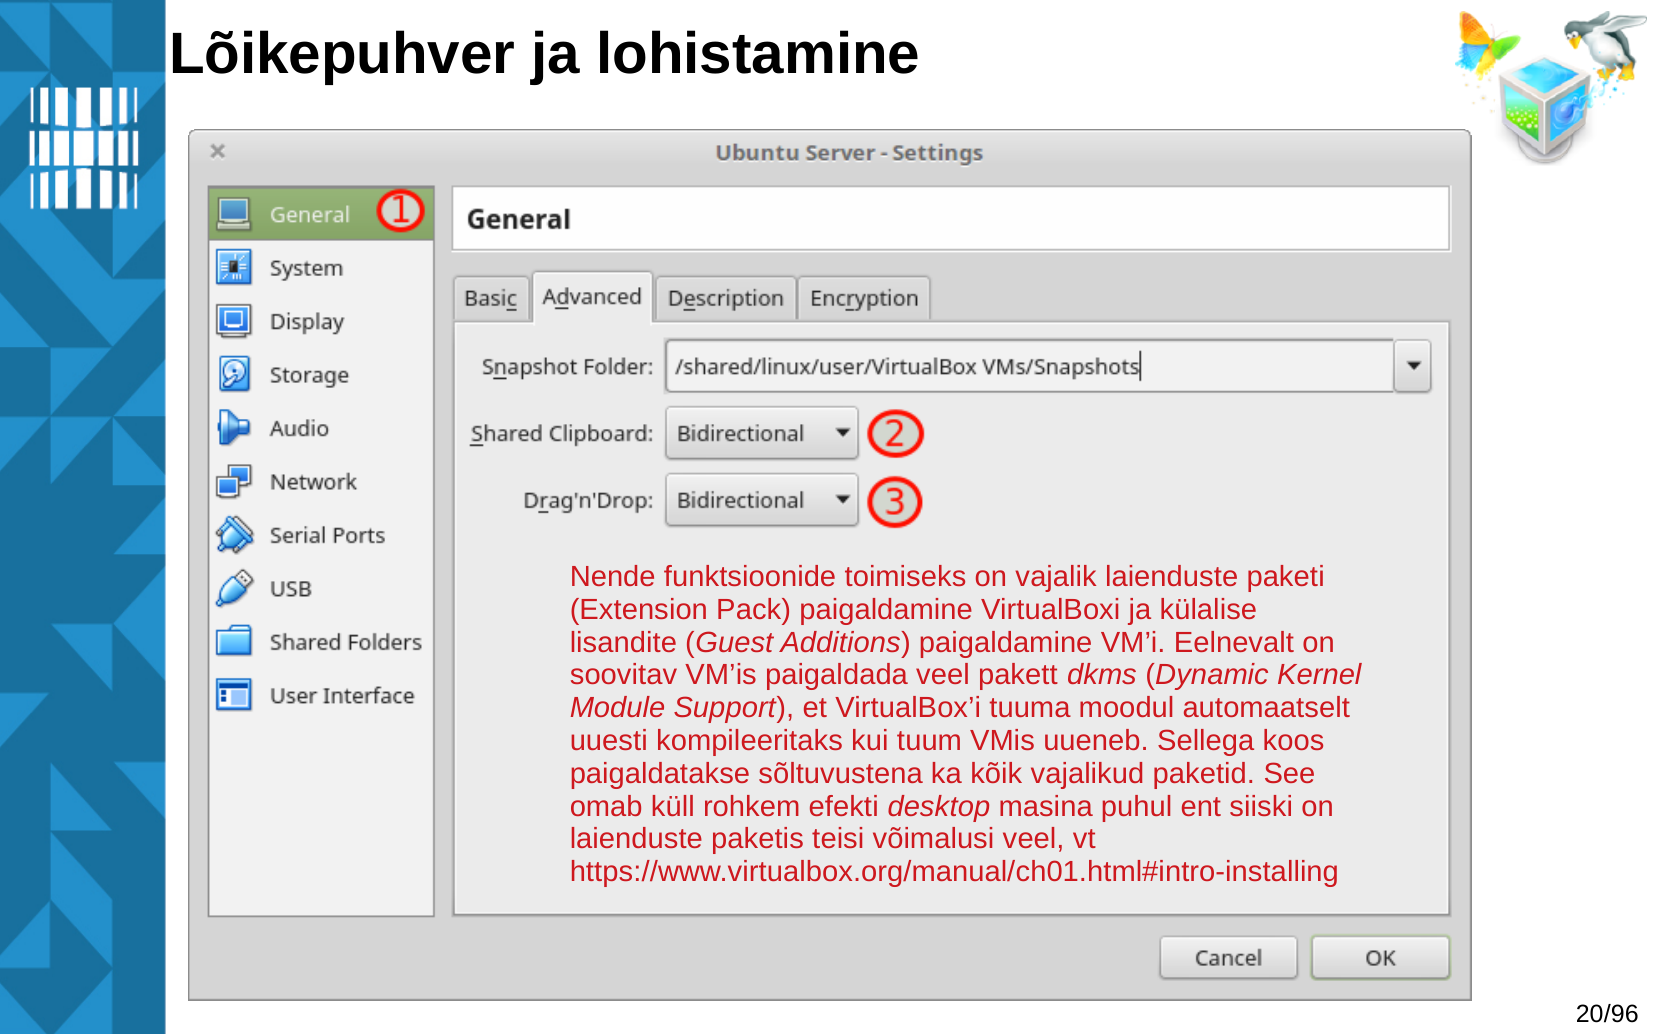

# Lõikepuhver ja lohistamine
Nende funktsioonide toimiseks on vajalik laienduste paketi (Extension Pack) paigaldamine VirtualBoxi ja külalise lisandite (Guest Additions) paigaldamine VM’i. Eelnevalt on soovitav VM’is paigaldada veel pakett dkms (Dynamic Kernel Module Support), et VirtualBox’i tuuma moodul automaatselt uuesti kompileeritaks kui tuum VMis uueneb. Sellega koos paigaldatakse sõltuvustena ka kõik vajalikud paketid. See omab küll rohkem efekti desktop masina puhul ent siiski on laienduste paketis teisi võimalusi veel, vt https://www.virtualbox.org/manual/ch01.html#intro-installing